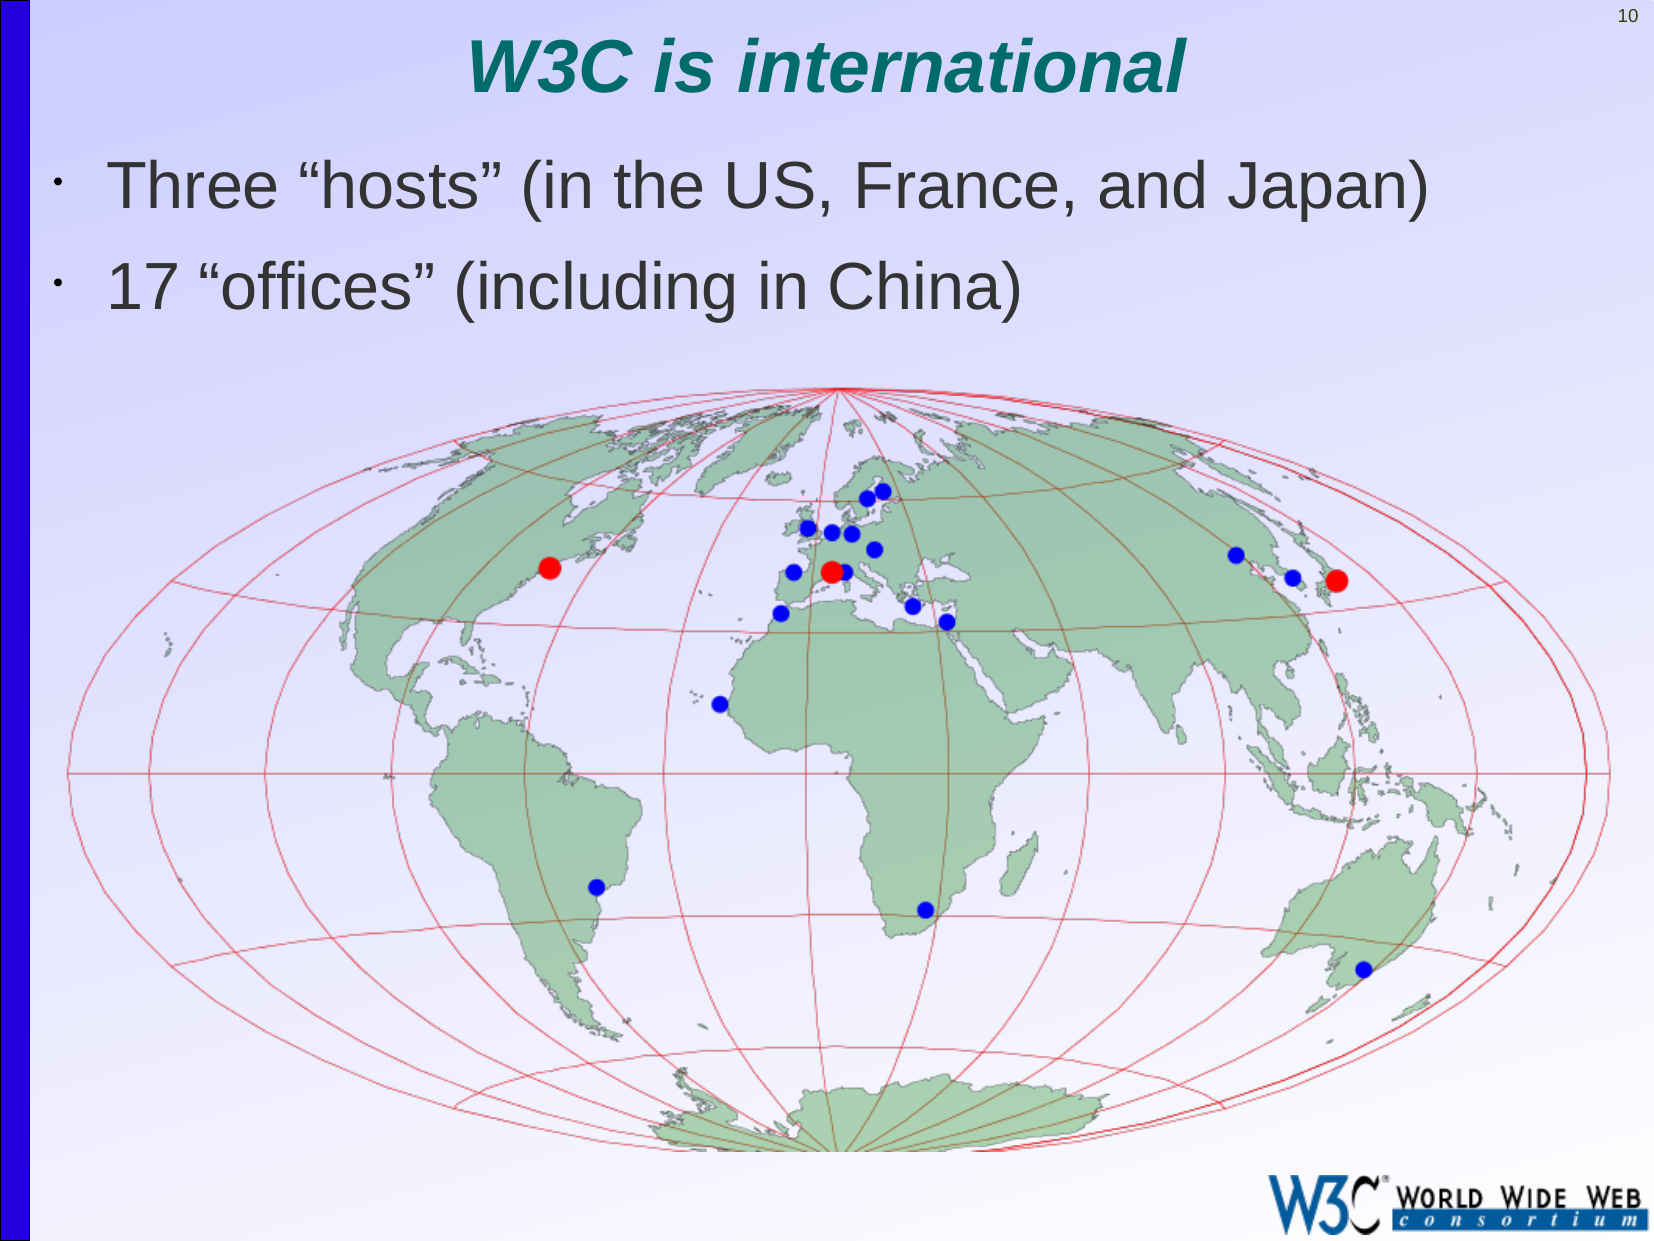

# W3C is international
Three “hosts” (in the US, France, and Japan)
17 “offices” (including in China)